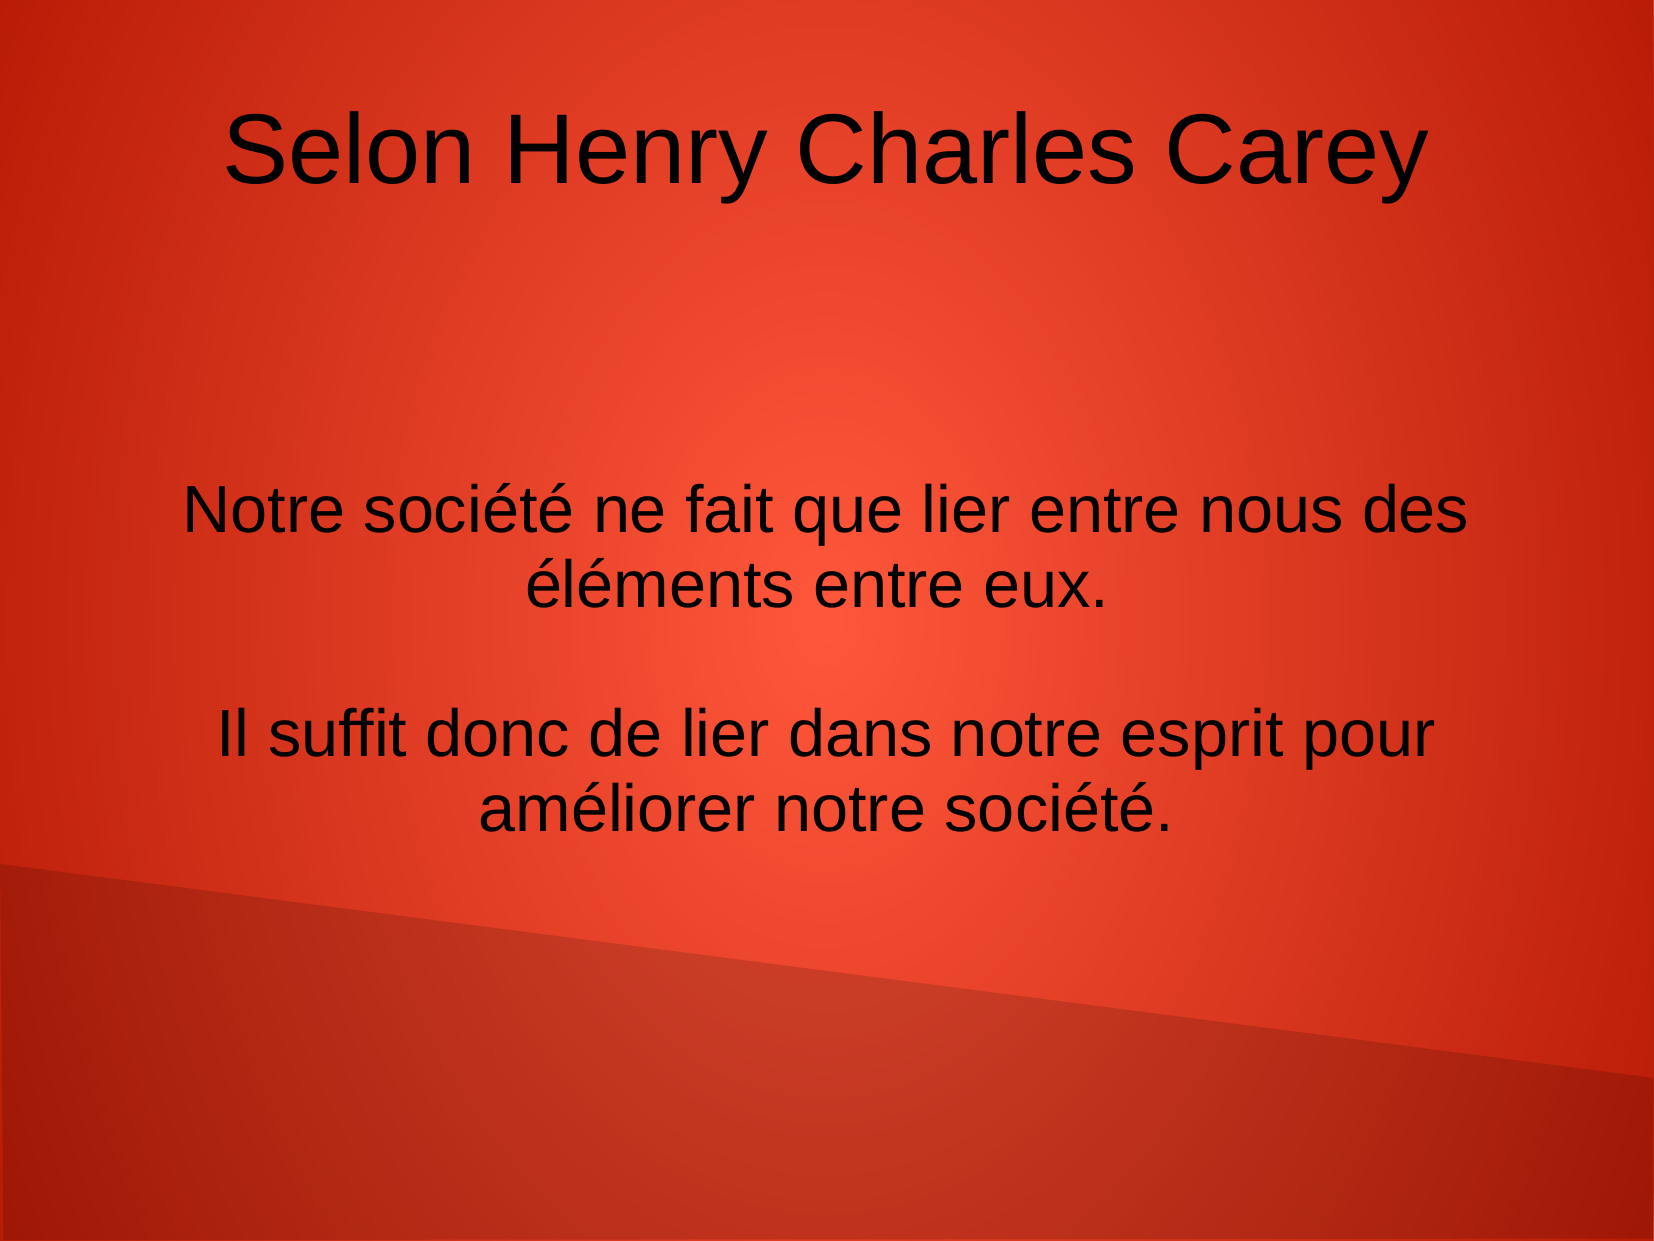

# Selon Henry Charles Carey
Notre société ne fait que lier entre nous des éléments entre eux.
Il suffit donc de lier dans notre esprit pour améliorer notre société.